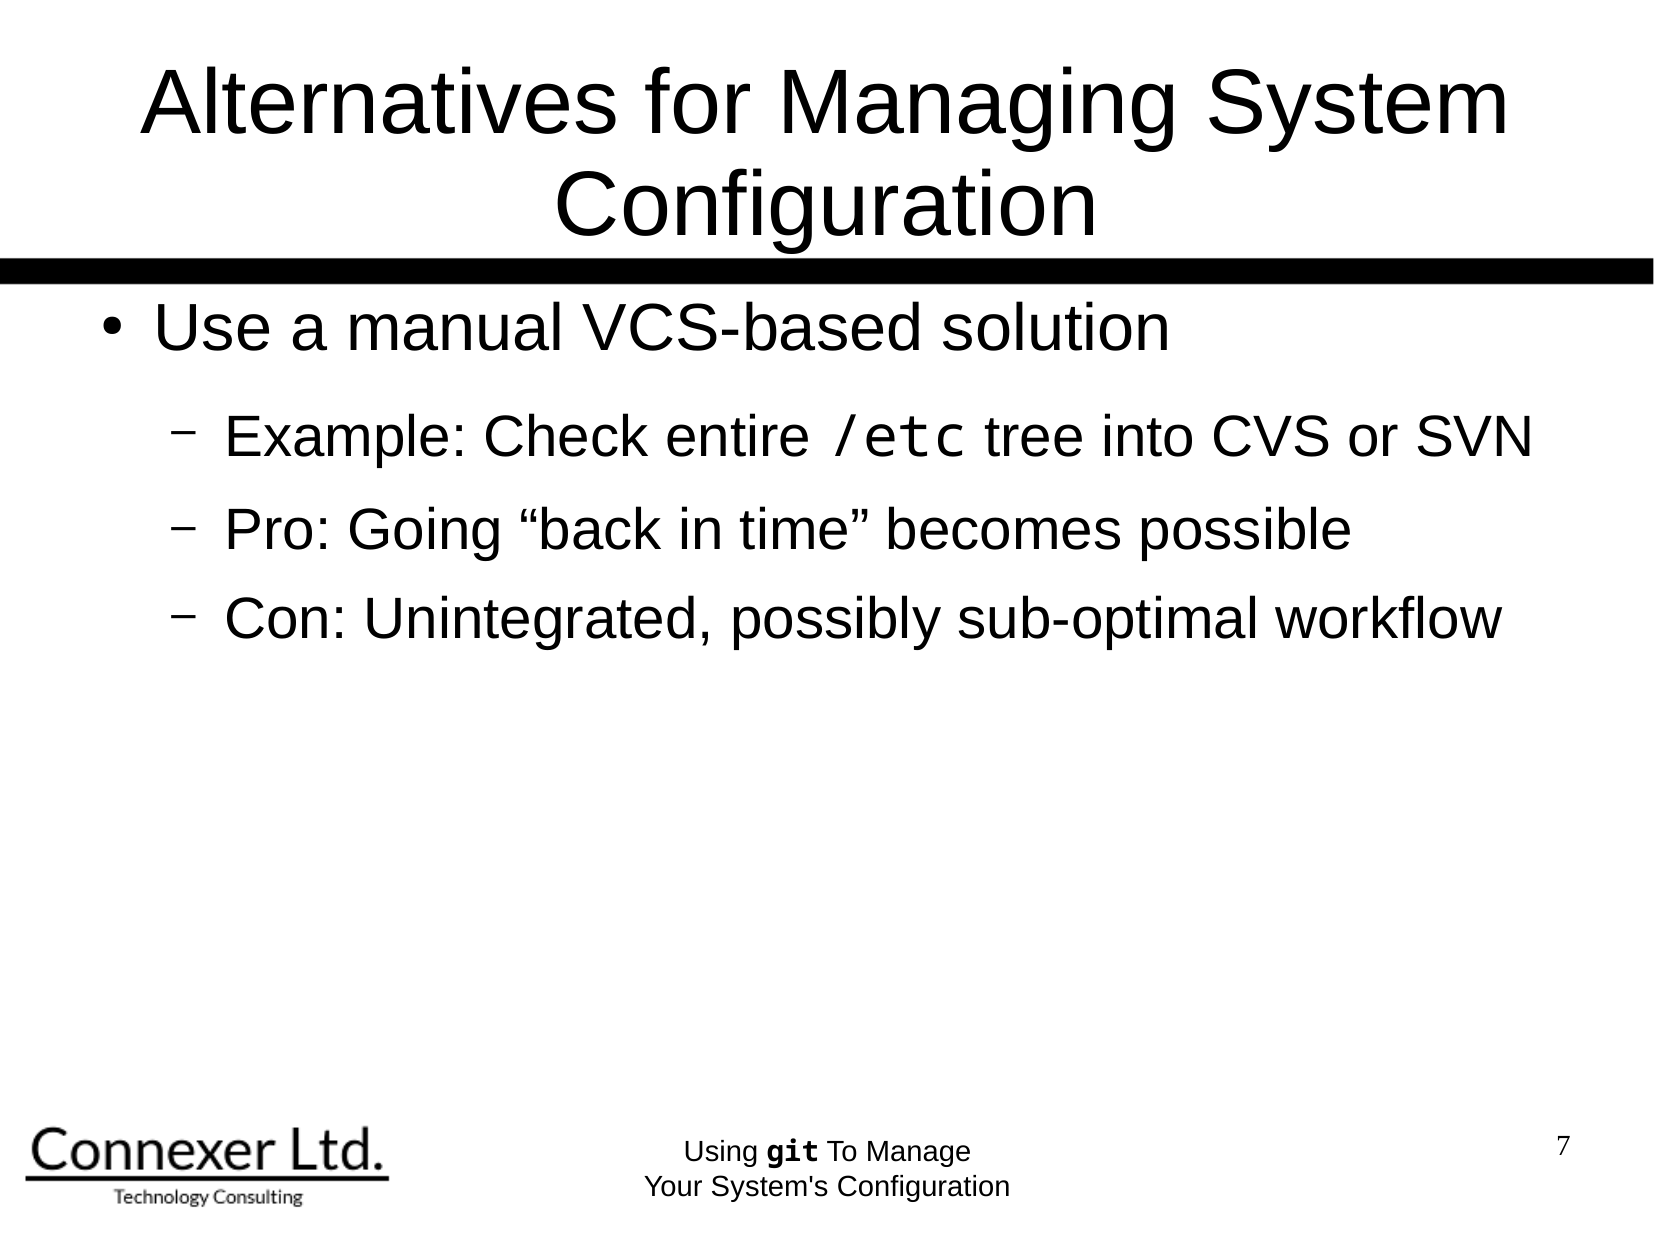

# Alternatives for Managing System Configuration
Use a manual VCS-based solution
Example: Check entire /etc tree into CVS or SVN
Pro: Going “back in time” becomes possible
Con: Unintegrated, possibly sub-optimal workflow
7